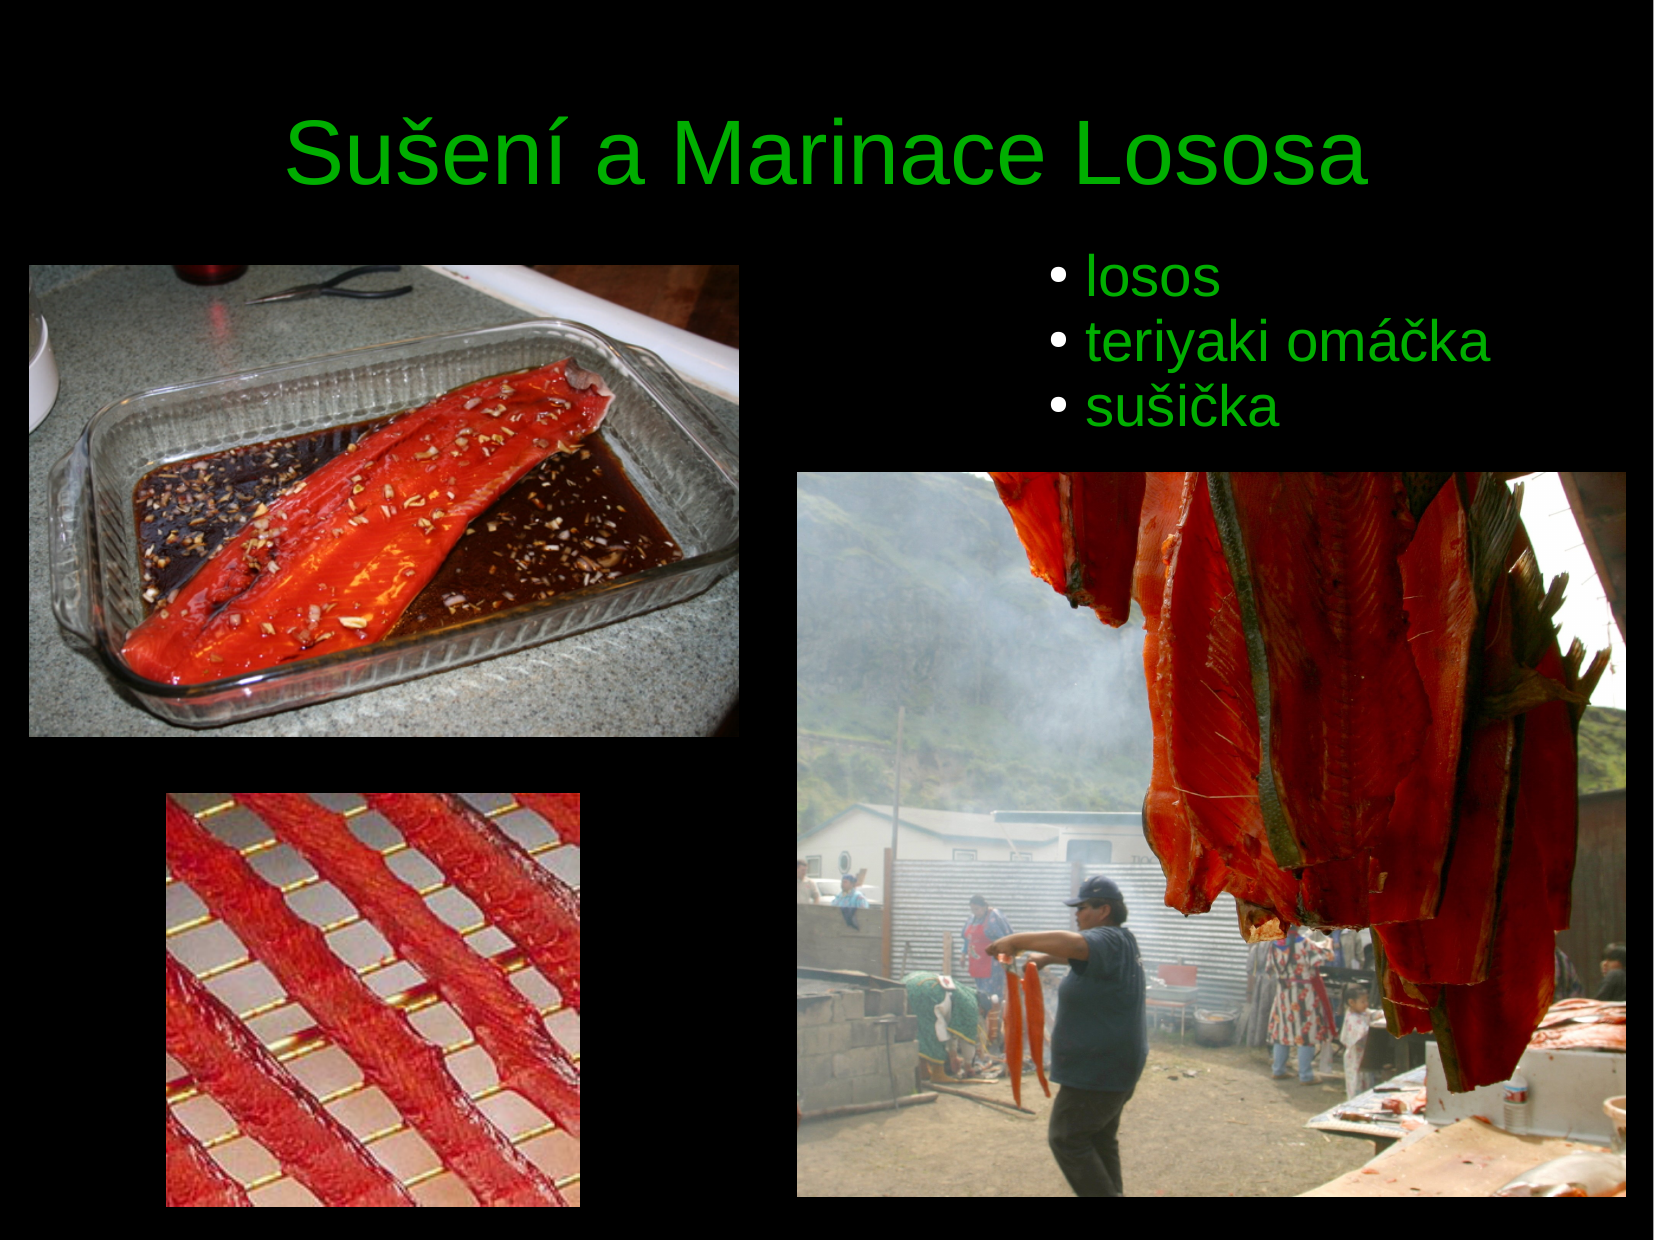

# Sušení a Marinace Lososa
 losos
 teriyaki omáčka
 sušička